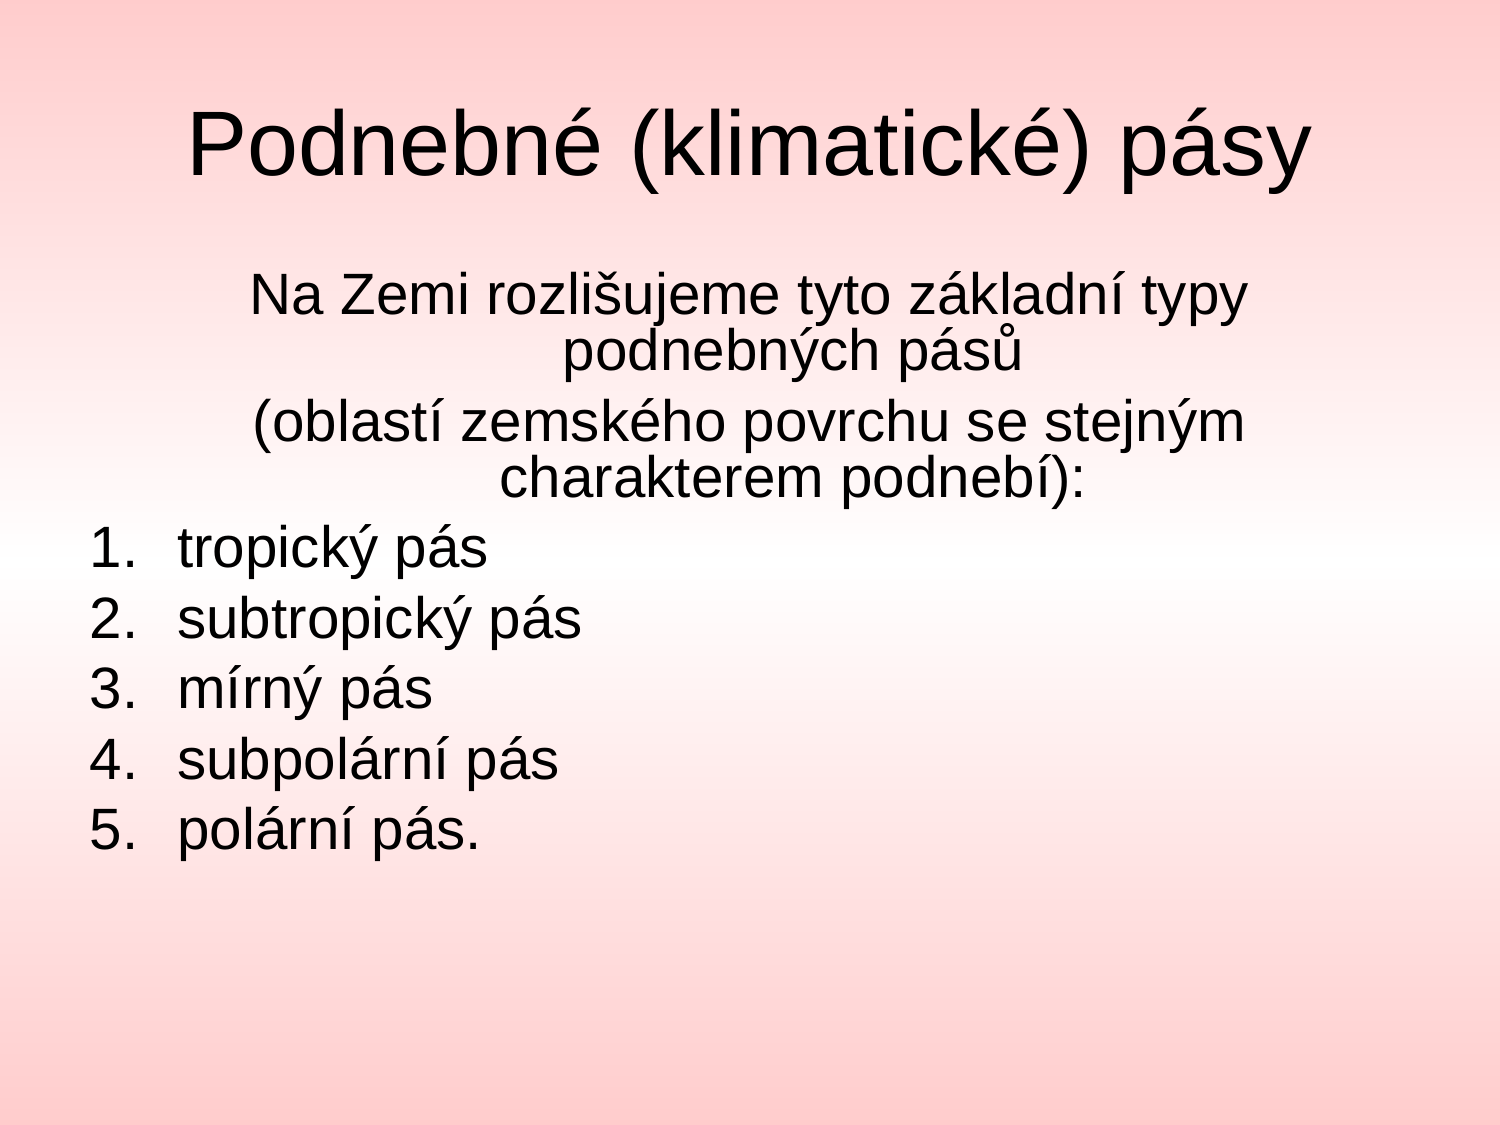

# Podnebné (klimatické) pásy
Na Zemi rozlišujeme tyto základní typy podnebných pásů
(oblastí zemského povrchu se stejným charakterem podnebí):
tropický pás
subtropický pás
mírný pás
subpolární pás
polární pás.